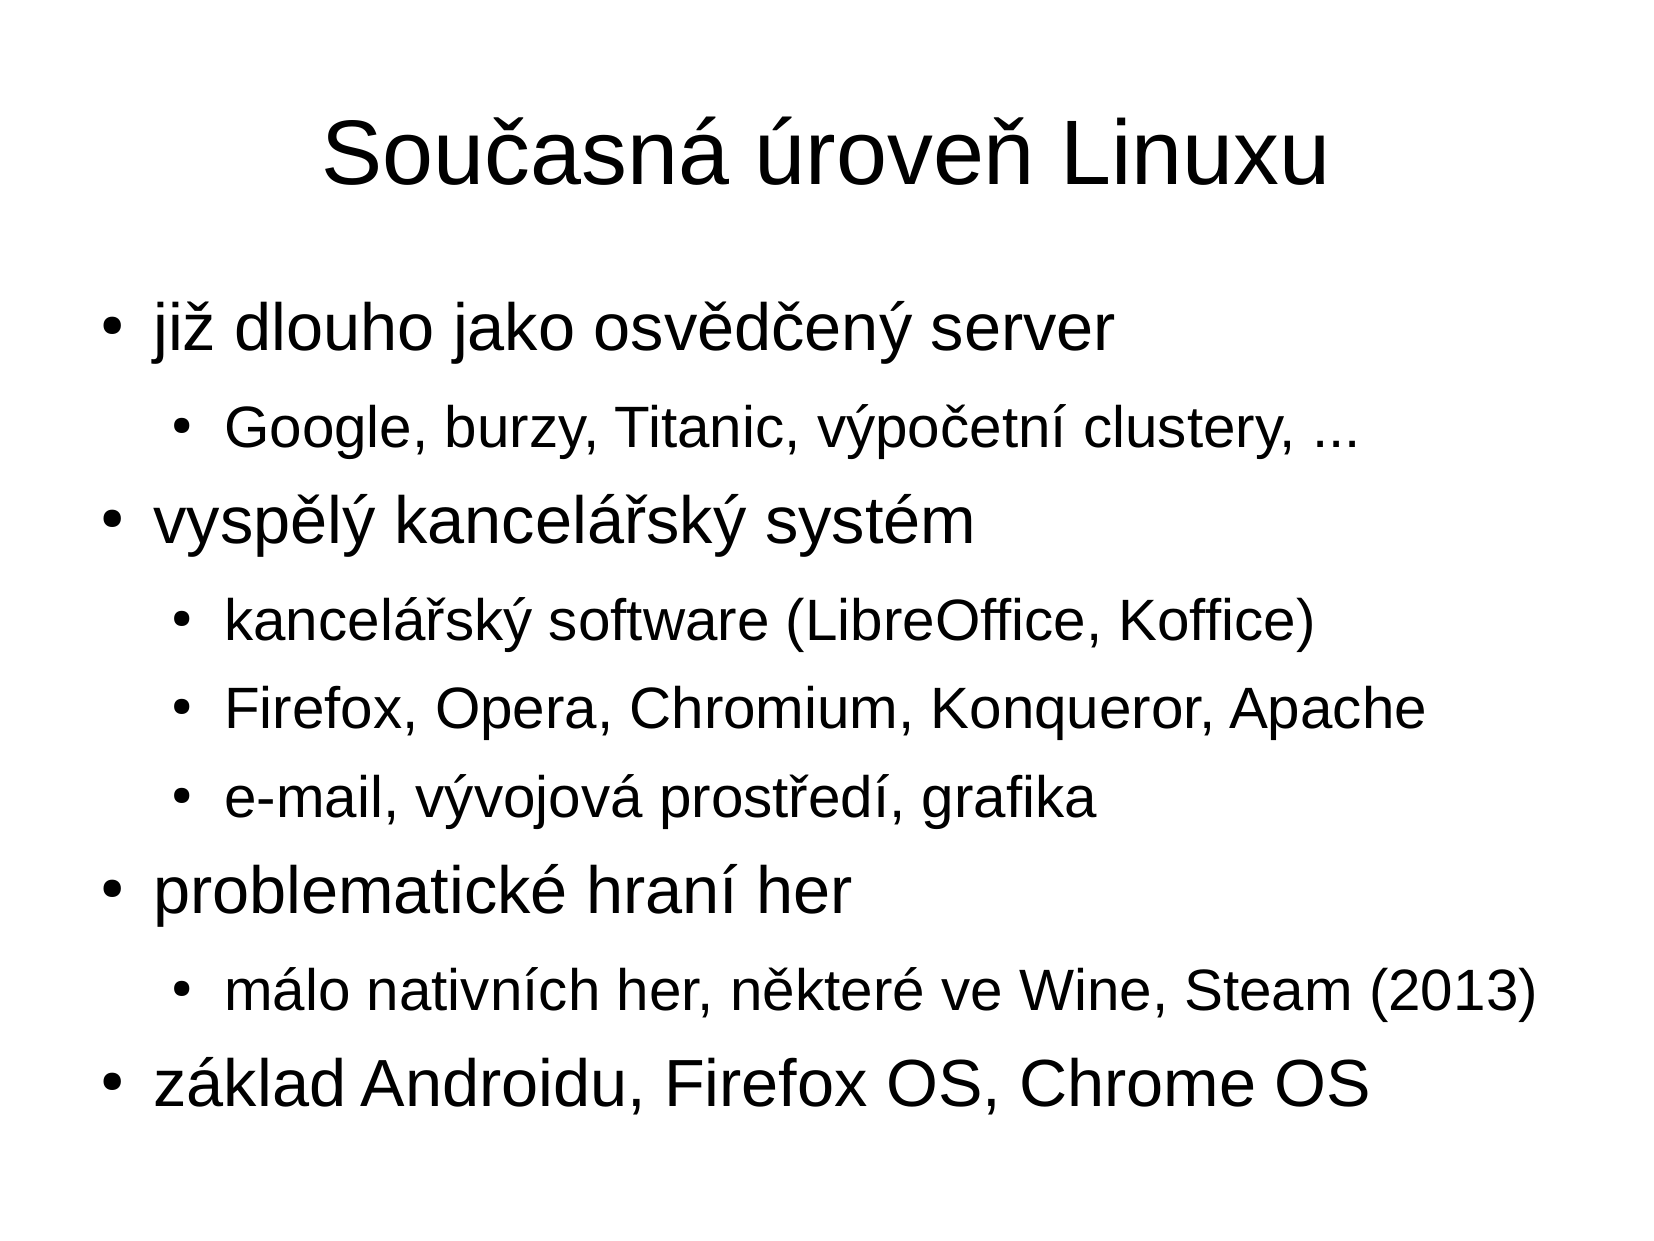

# Současná úroveň Linuxu
již dlouho jako osvědčený server
Google, burzy, Titanic, výpočetní clustery, ...
vyspělý kancelářský systém
kancelářský software (LibreOffice, Koffice)
Firefox, Opera, Chromium, Konqueror, Apache
e-mail, vývojová prostředí, grafika
problematické hraní her
málo nativních her, některé ve Wine, Steam (2013)
základ Androidu, Firefox OS, Chrome OS